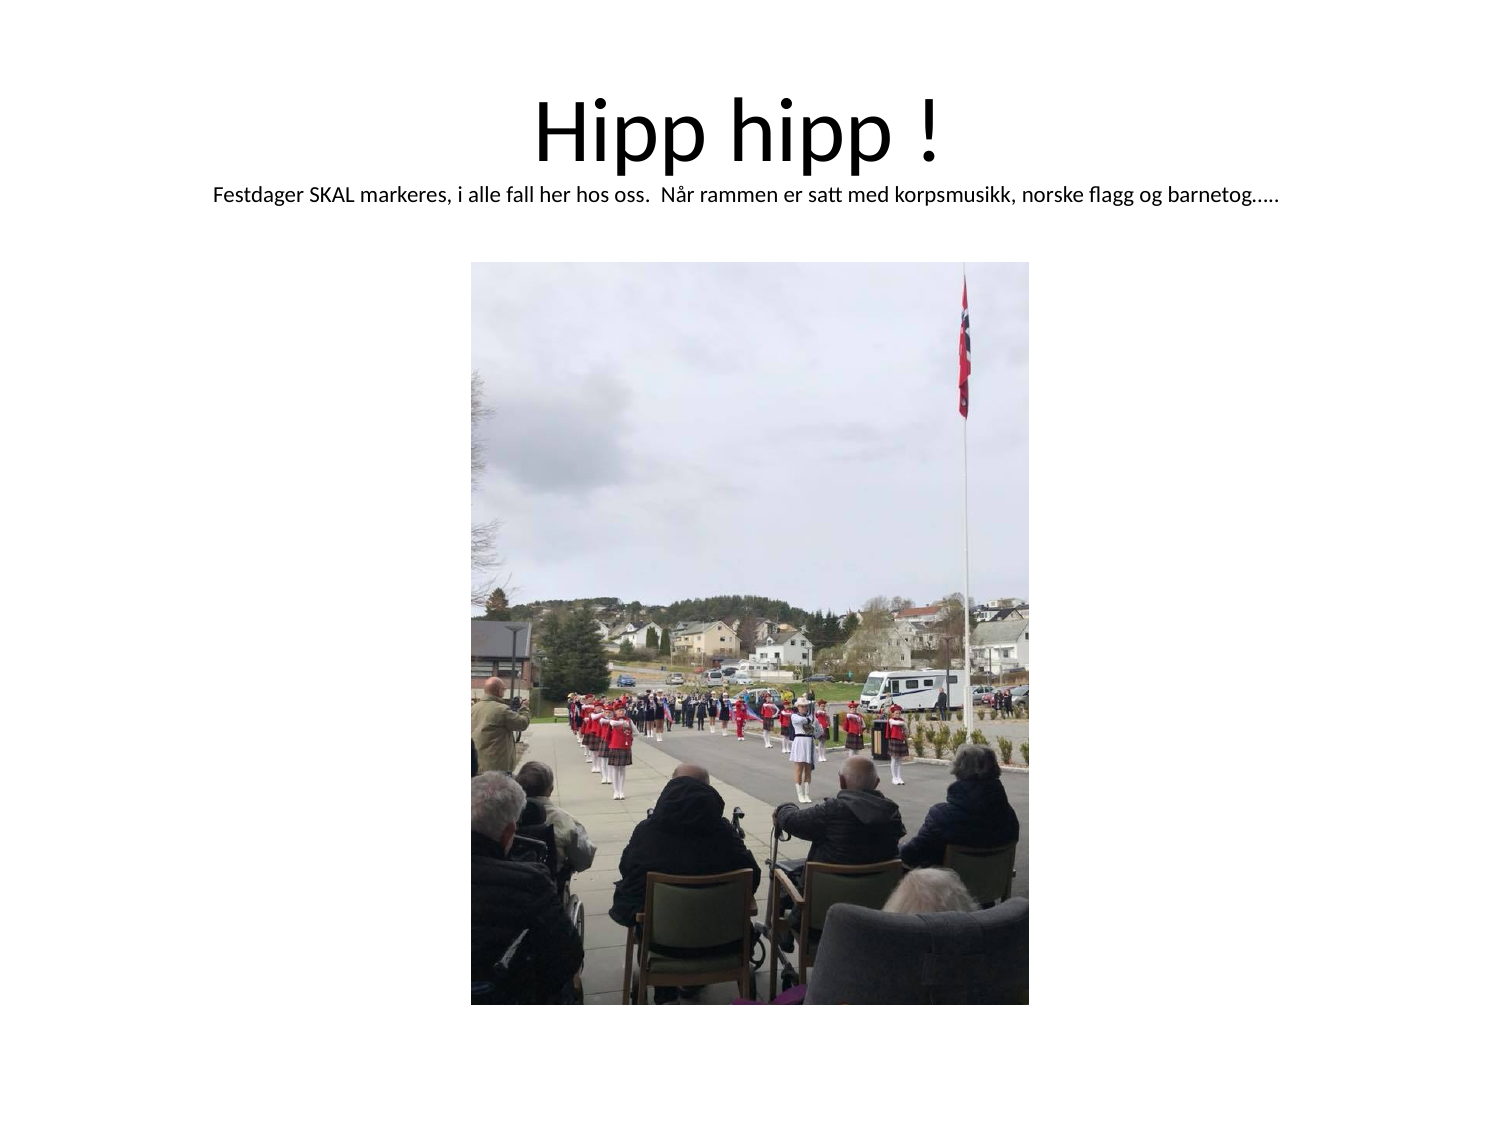

# Hipp hipp ! Festdager SKAL markeres, i alle fall her hos oss. Når rammen er satt med korpsmusikk, norske flagg og barnetog…..